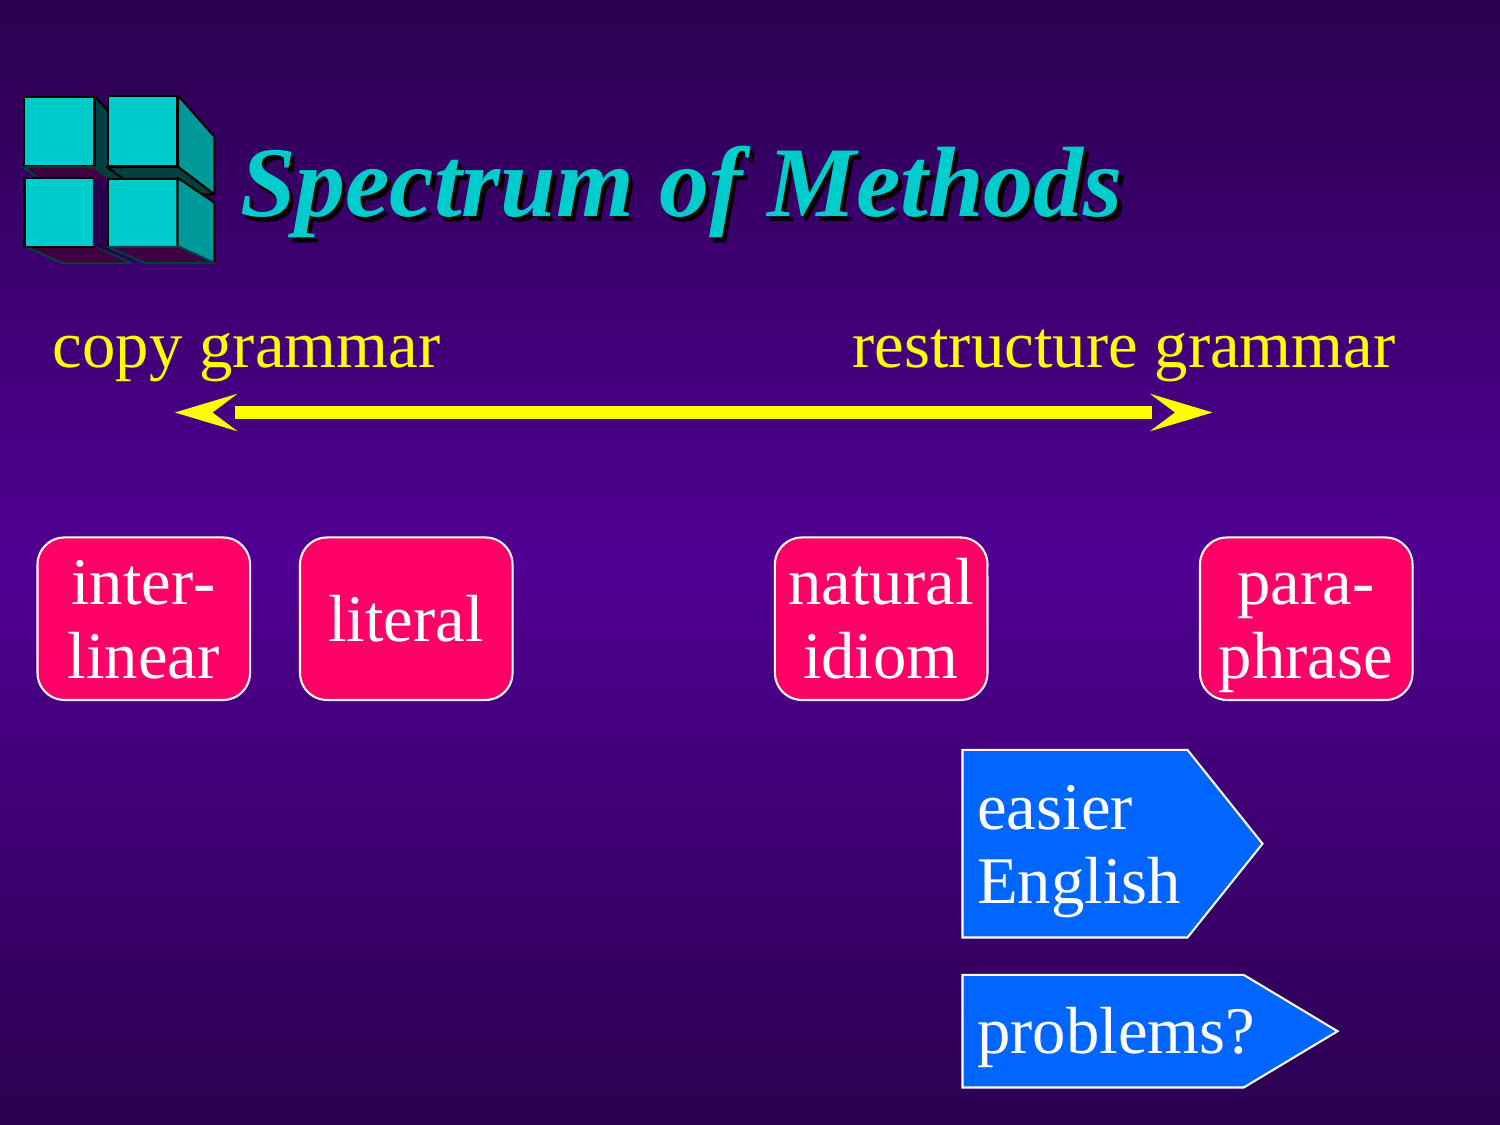

# Spectrum of Methods
copy grammar
restructure grammar
inter-
linear
literal
natural
idiom
para-
phrase
easier
English
problems?